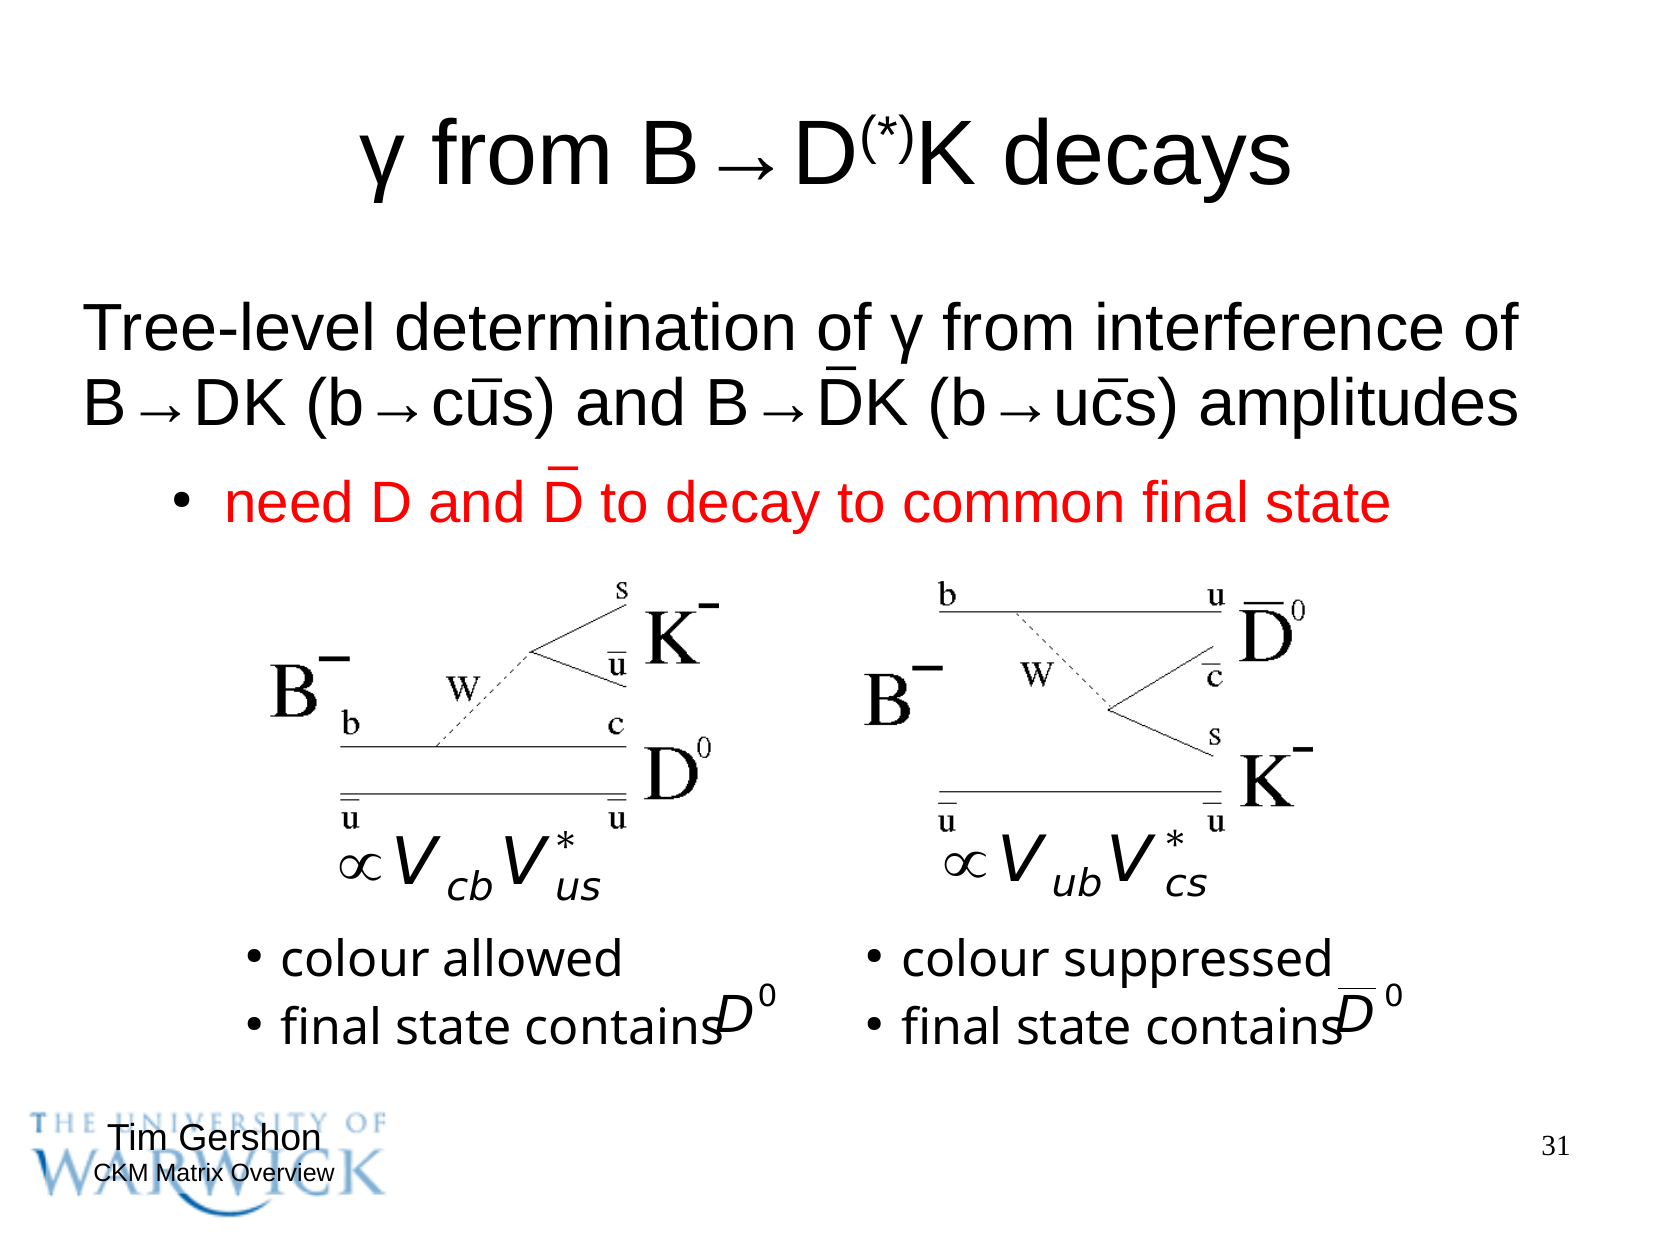

# γ from B→D(*)K decays
Tree-level determination of γ from interference of B→DK (b→cus) and B→DK (b→ucs) amplitudes
need D and D to decay to common final state
–
–
–
–
colour allowed
final state contains
colour suppressed
final state contains
Tim Gershon
CKM Matrix Overview
31